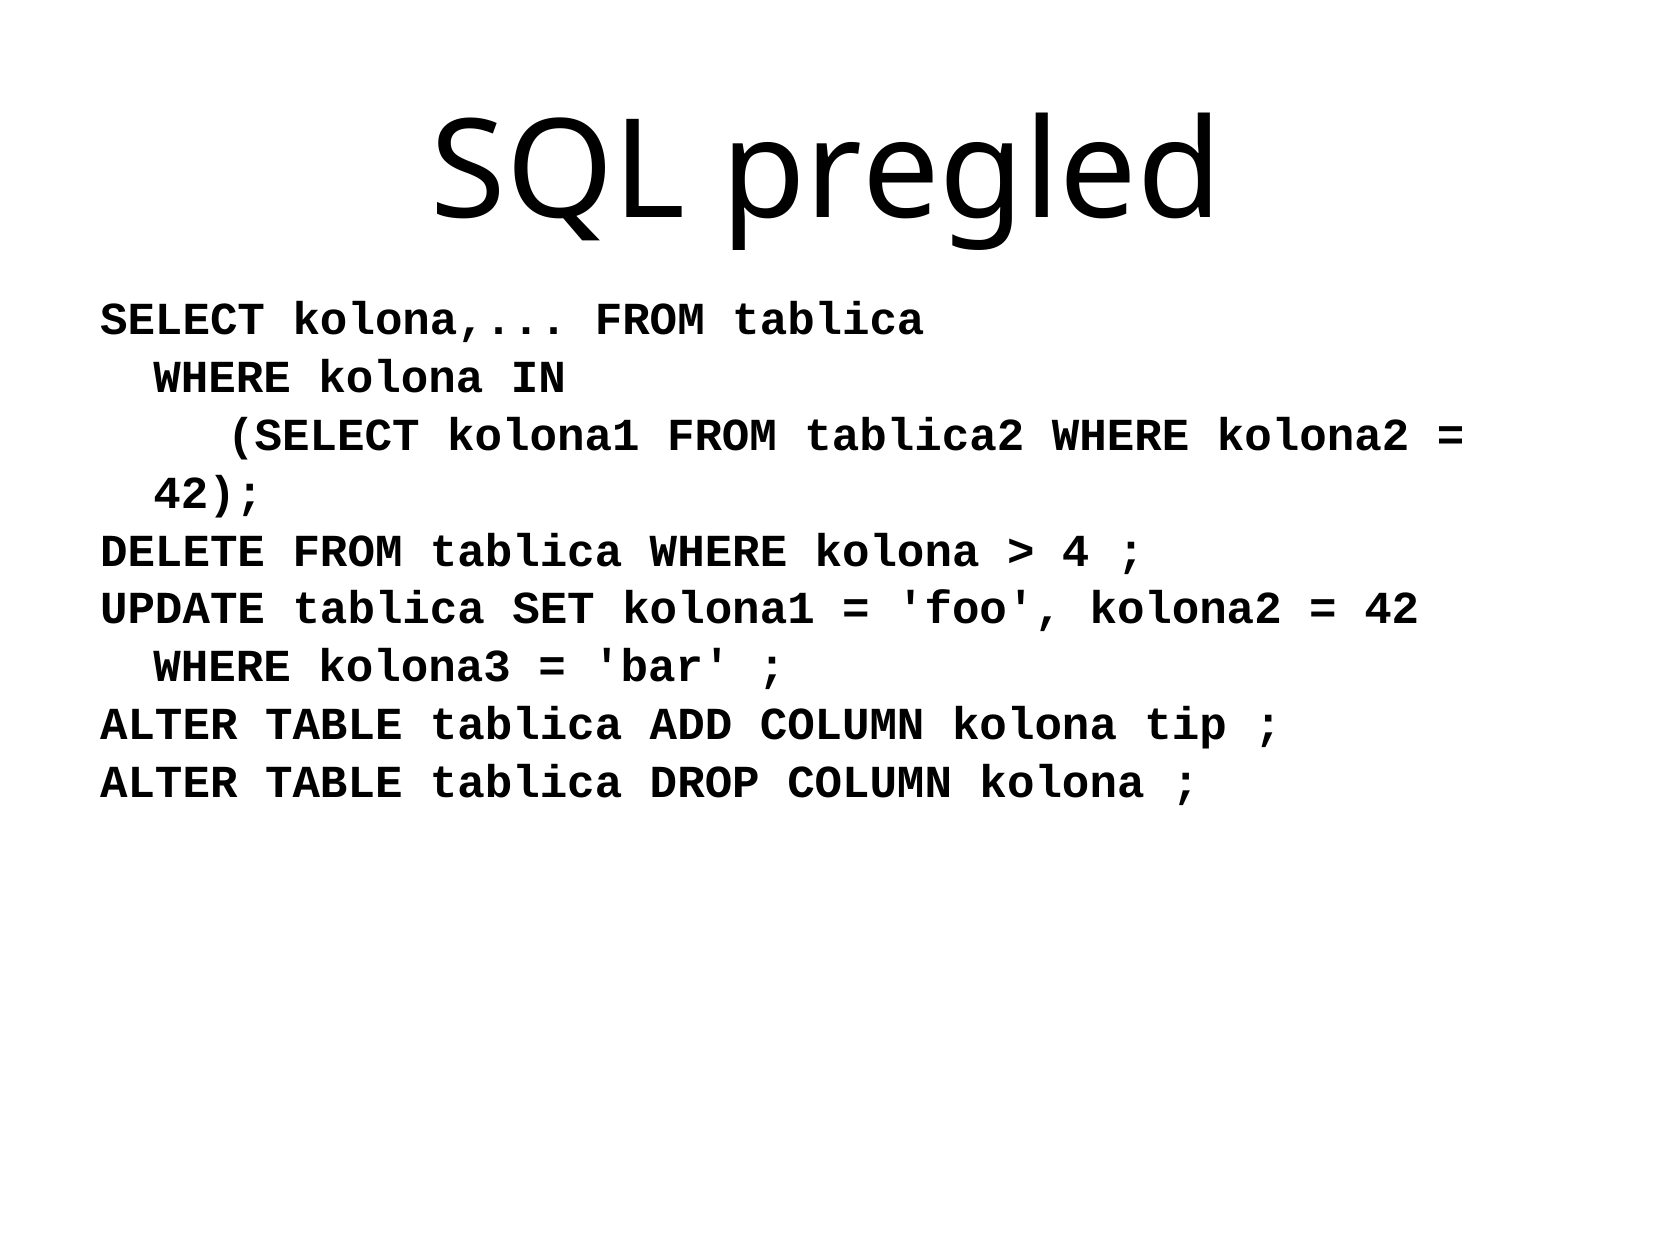

# SQL pregled
SELECT kolona,... FROM tablica
WHERE kolona IN
	(SELECT kolona1 FROM tablica2 WHERE kolona2 = 42);
DELETE FROM tablica WHERE kolona > 4 ;
UPDATE tablica SET kolona1 = 'foo', kolona2 = 42 WHERE kolona3 = 'bar' ;
ALTER TABLE tablica ADD COLUMN kolona tip ;
ALTER TABLE tablica DROP COLUMN kolona ;